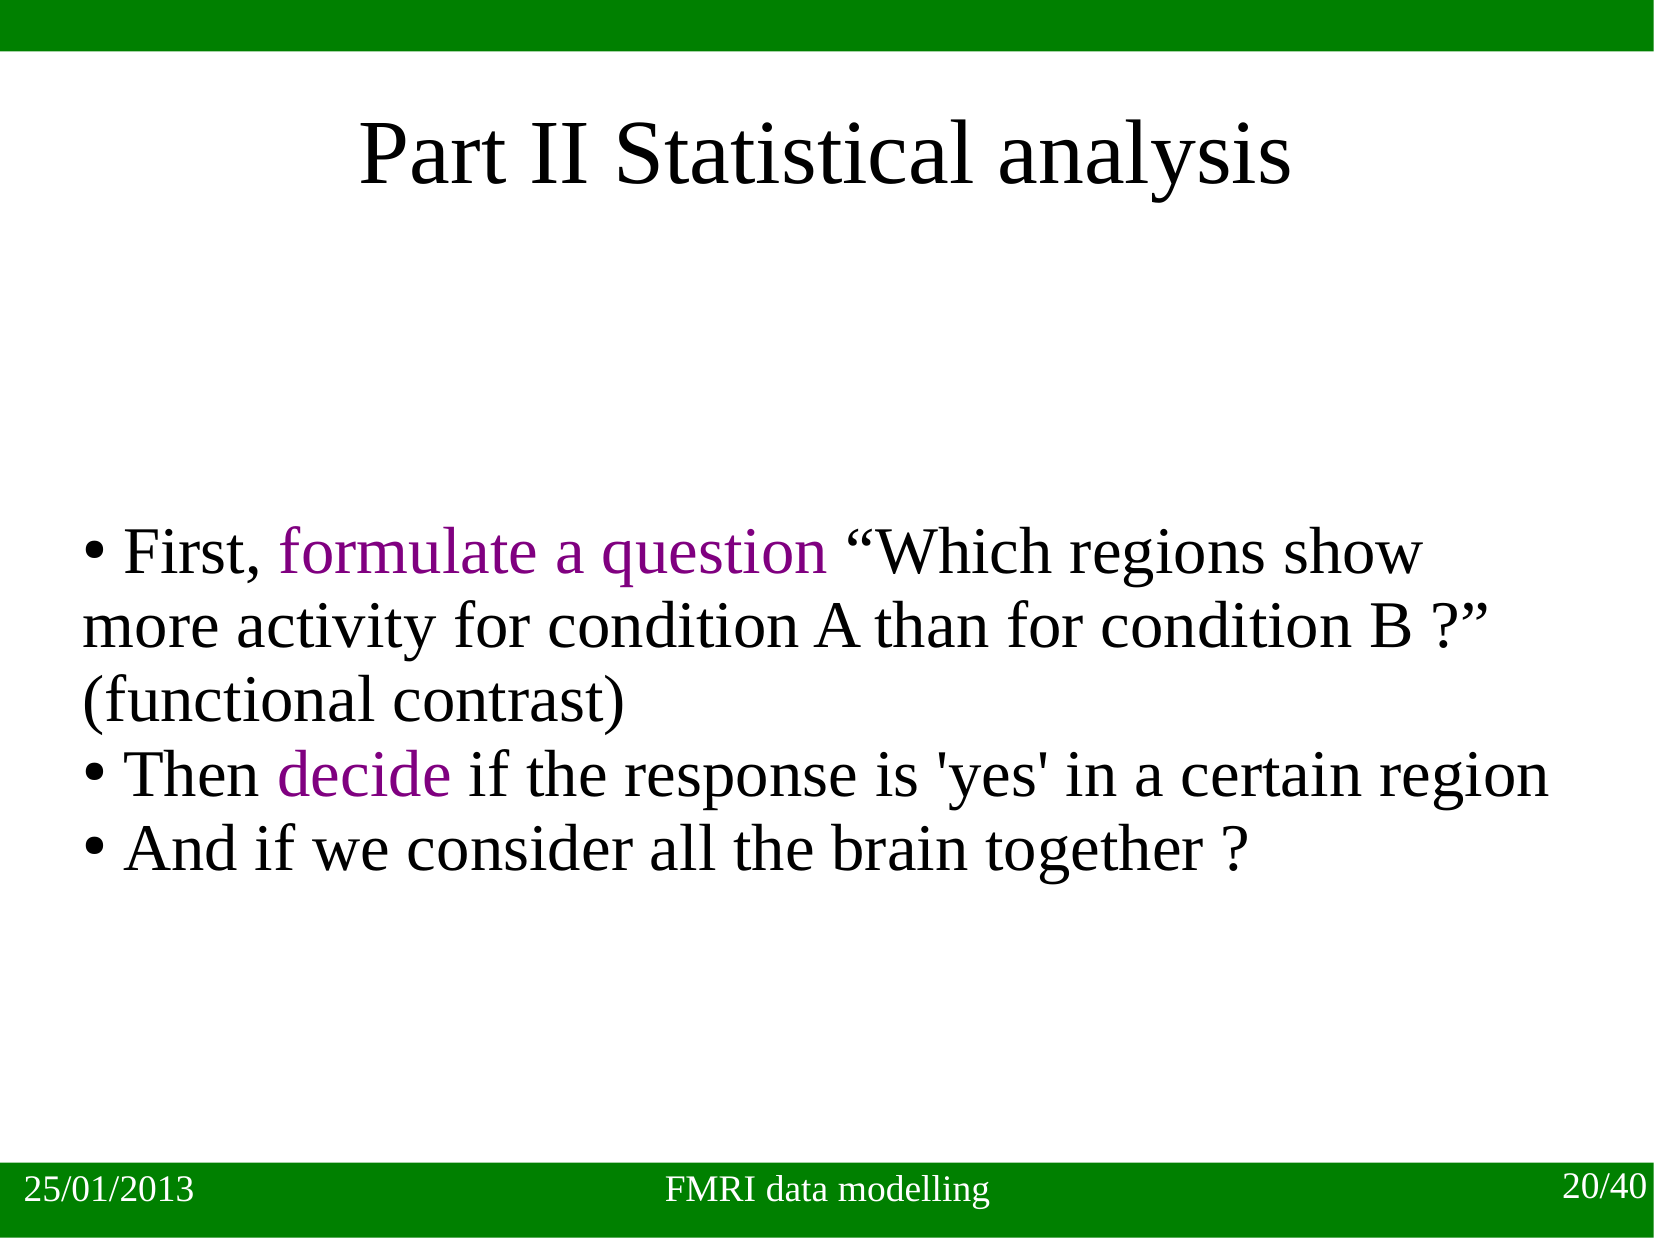

# Part II Statistical analysis
 First, formulate a question “Which regions show more activity for condition A than for condition B ?” (functional contrast)
 Then decide if the response is 'yes' in a certain region
 And if we consider all the brain together ?
20